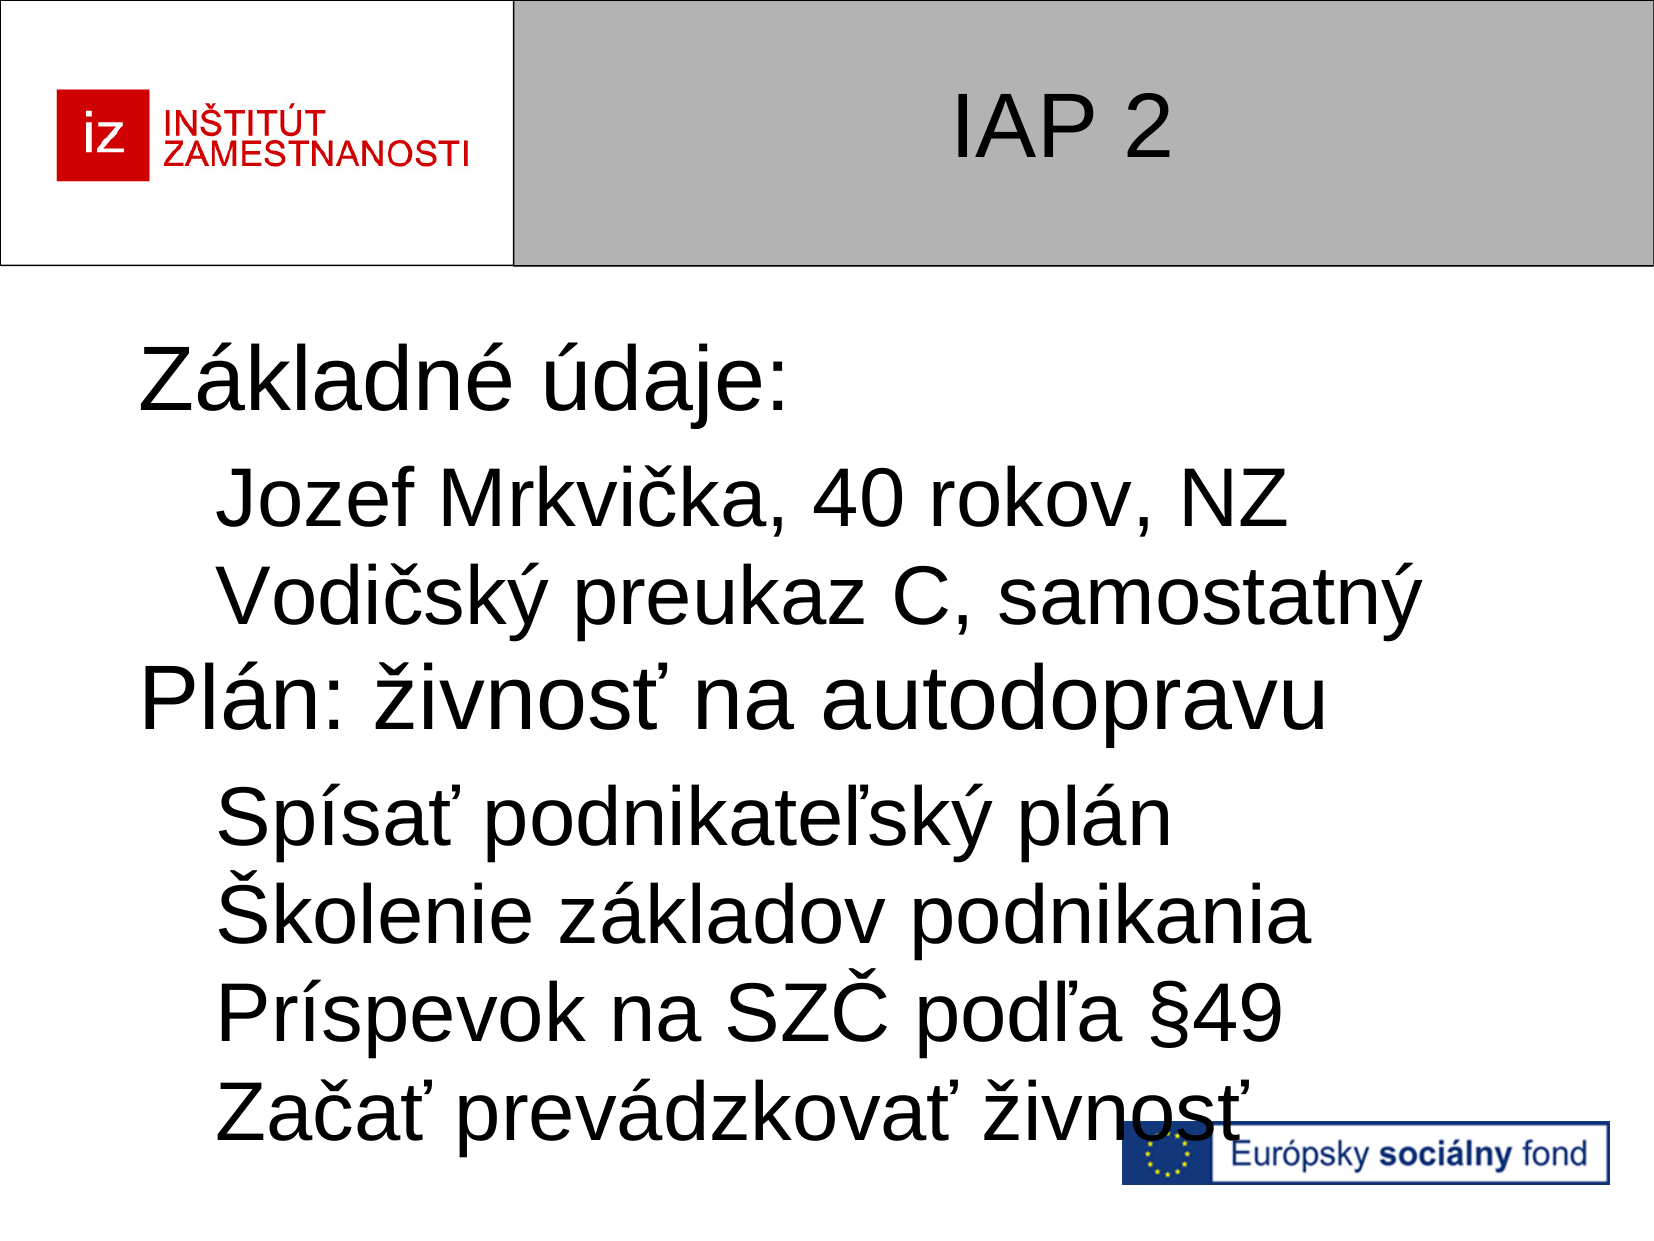

# IAP 2
Základné údaje:
Jozef Mrkvička, 40 rokov, NZ
Vodičský preukaz C, samostatný
Plán: živnosť na autodopravu
Spísať podnikateľský plán
Školenie základov podnikania
Príspevok na SZČ podľa §49
Začať prevádzkovať živnosť